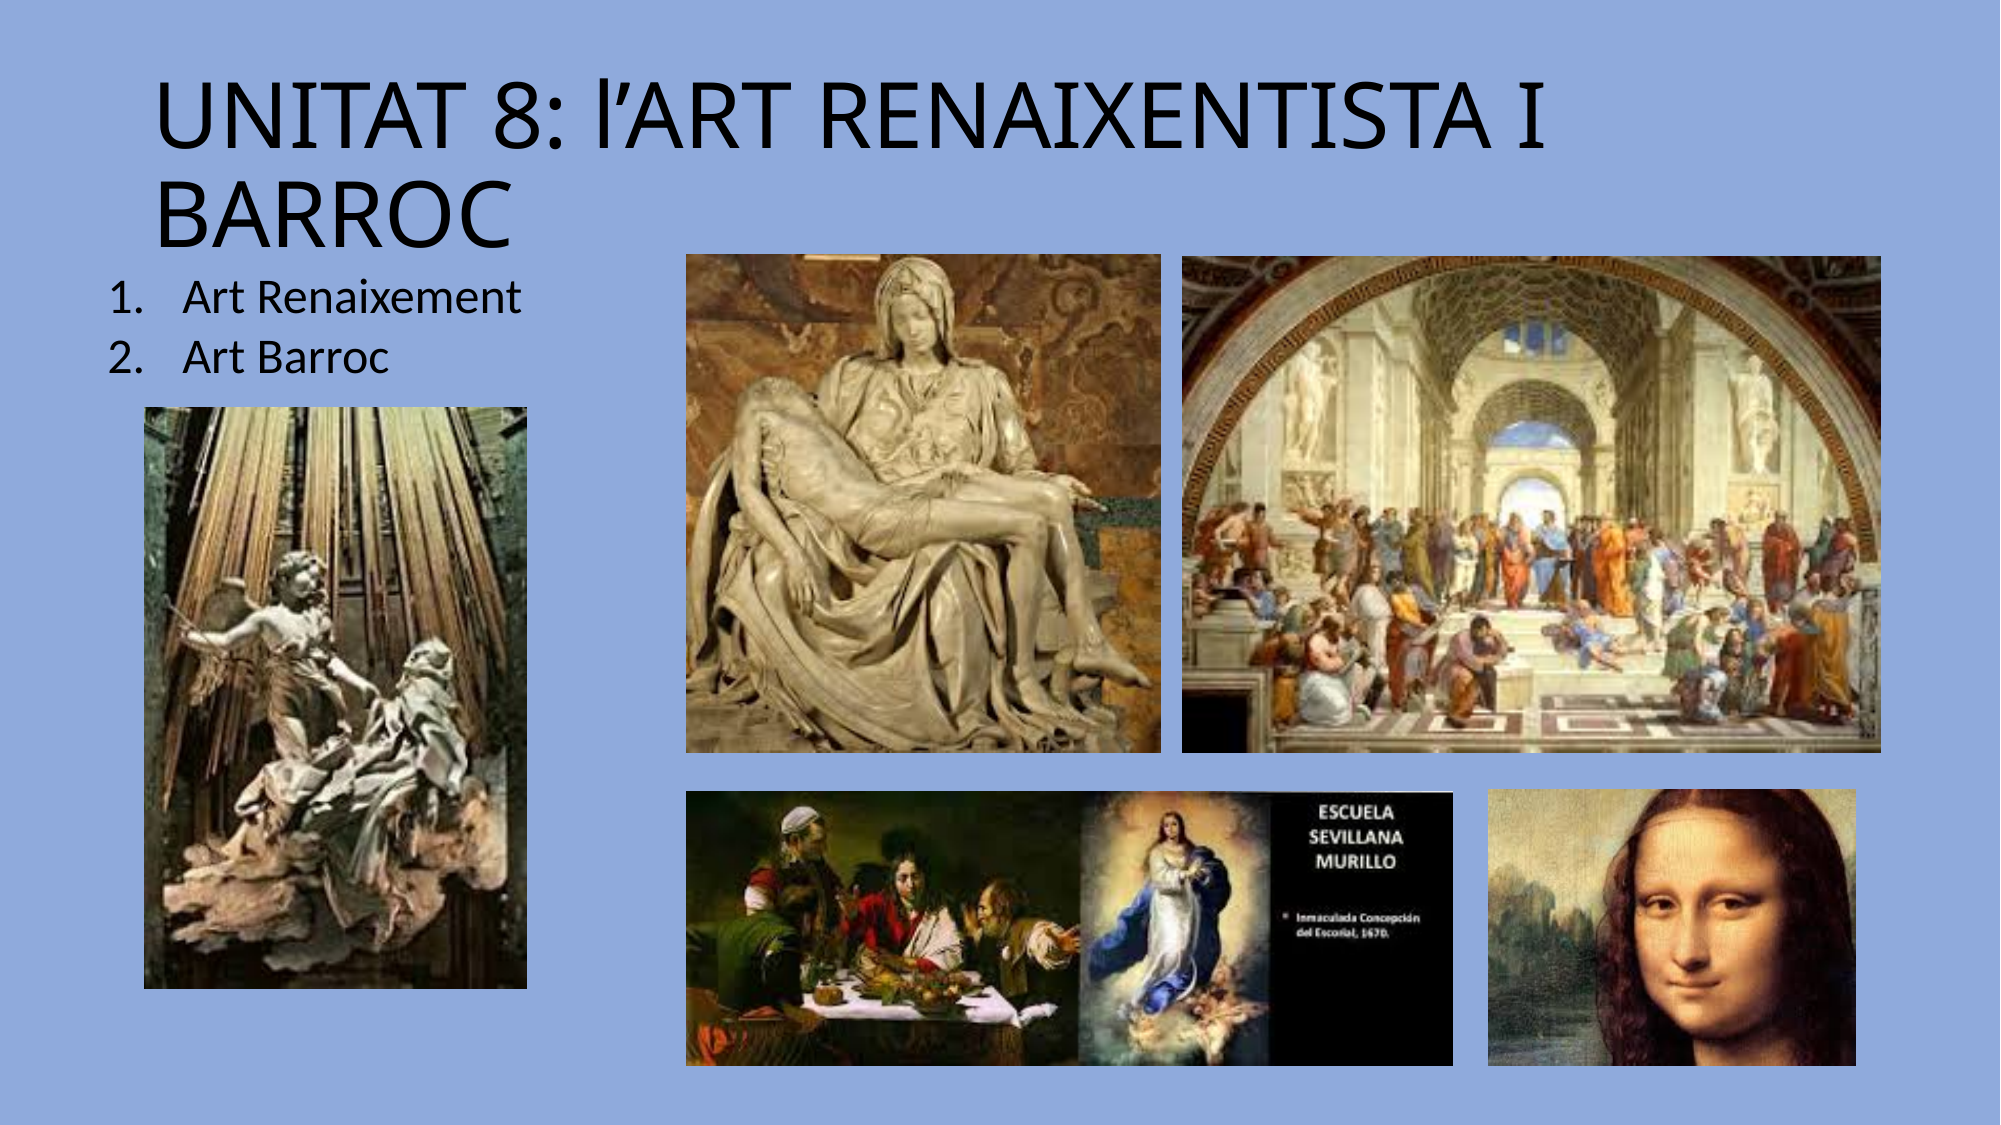

# UNITAT 8: l’ART RENAIXENTISTA I BARROC
Art Renaixement
Art Barroc